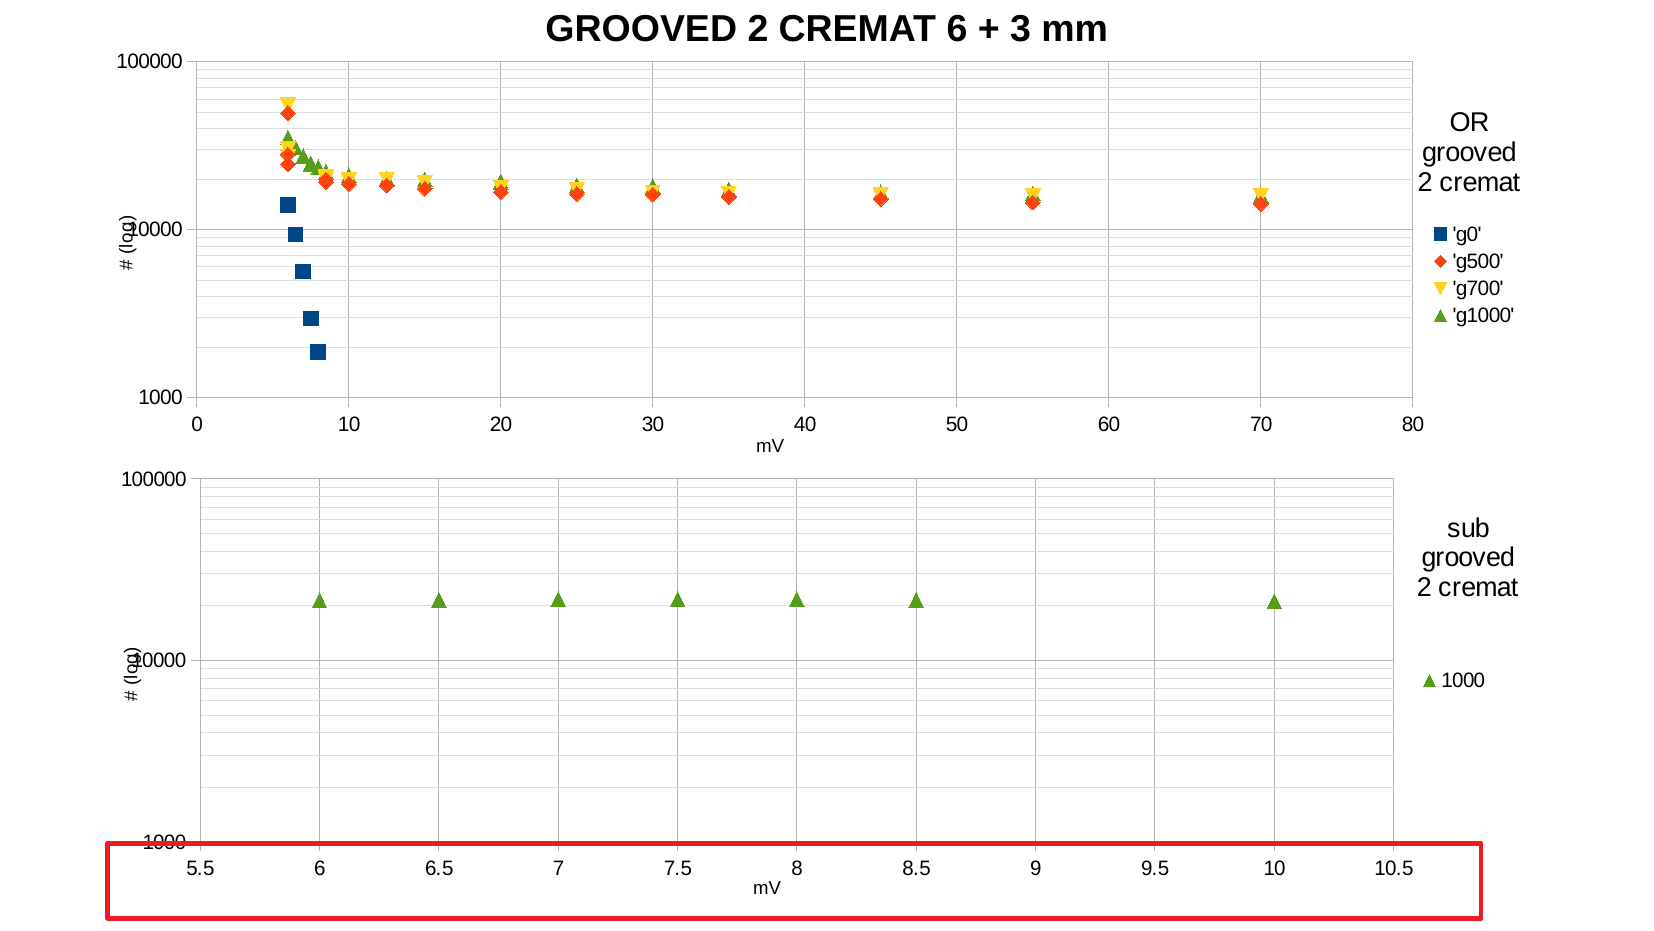

GROOVED 2 CREMAT 6 + 3 mm
### Chart: OR
grooved
2 cremat
| Category | 'g0' | 'g500' | 'g700' | 'g1000' |
|---|---|---|---|---|
### Chart: sub
grooved
2 cremat
| Category | 1000 |
|---|---|